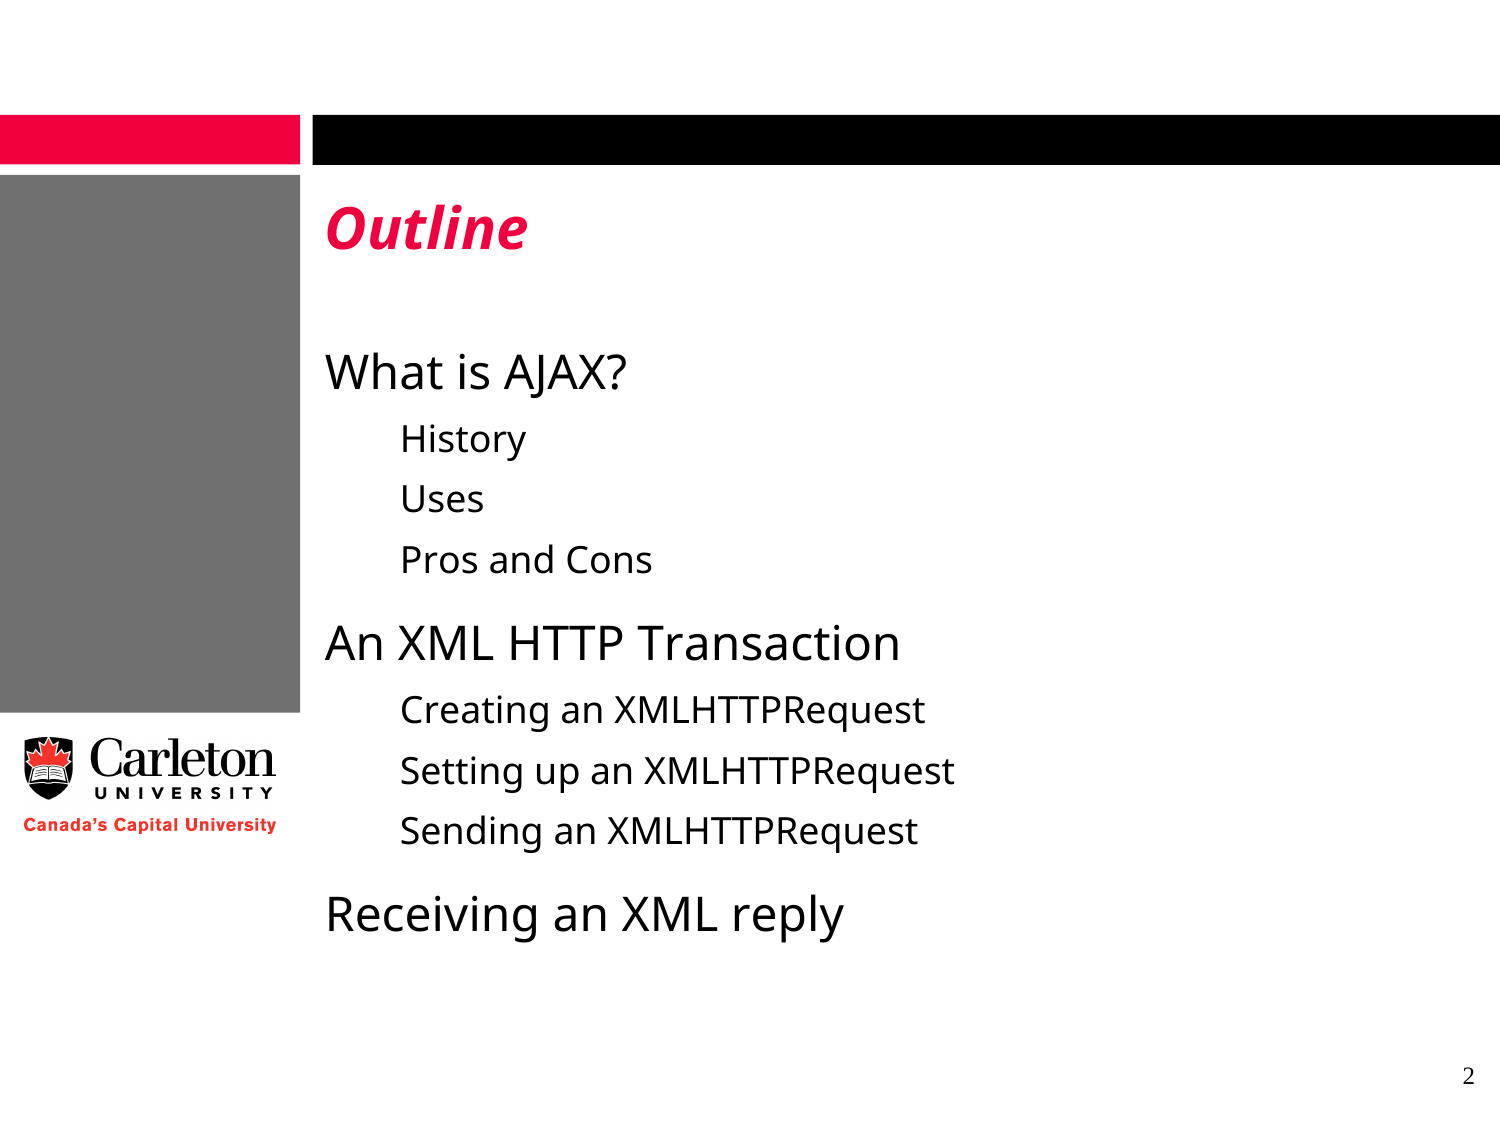

# Outline
What is AJAX?
History
Uses
Pros and Cons
An XML HTTP Transaction
Creating an XMLHTTPRequest
Setting up an XMLHTTPRequest
Sending an XMLHTTPRequest
Receiving an XML reply
2